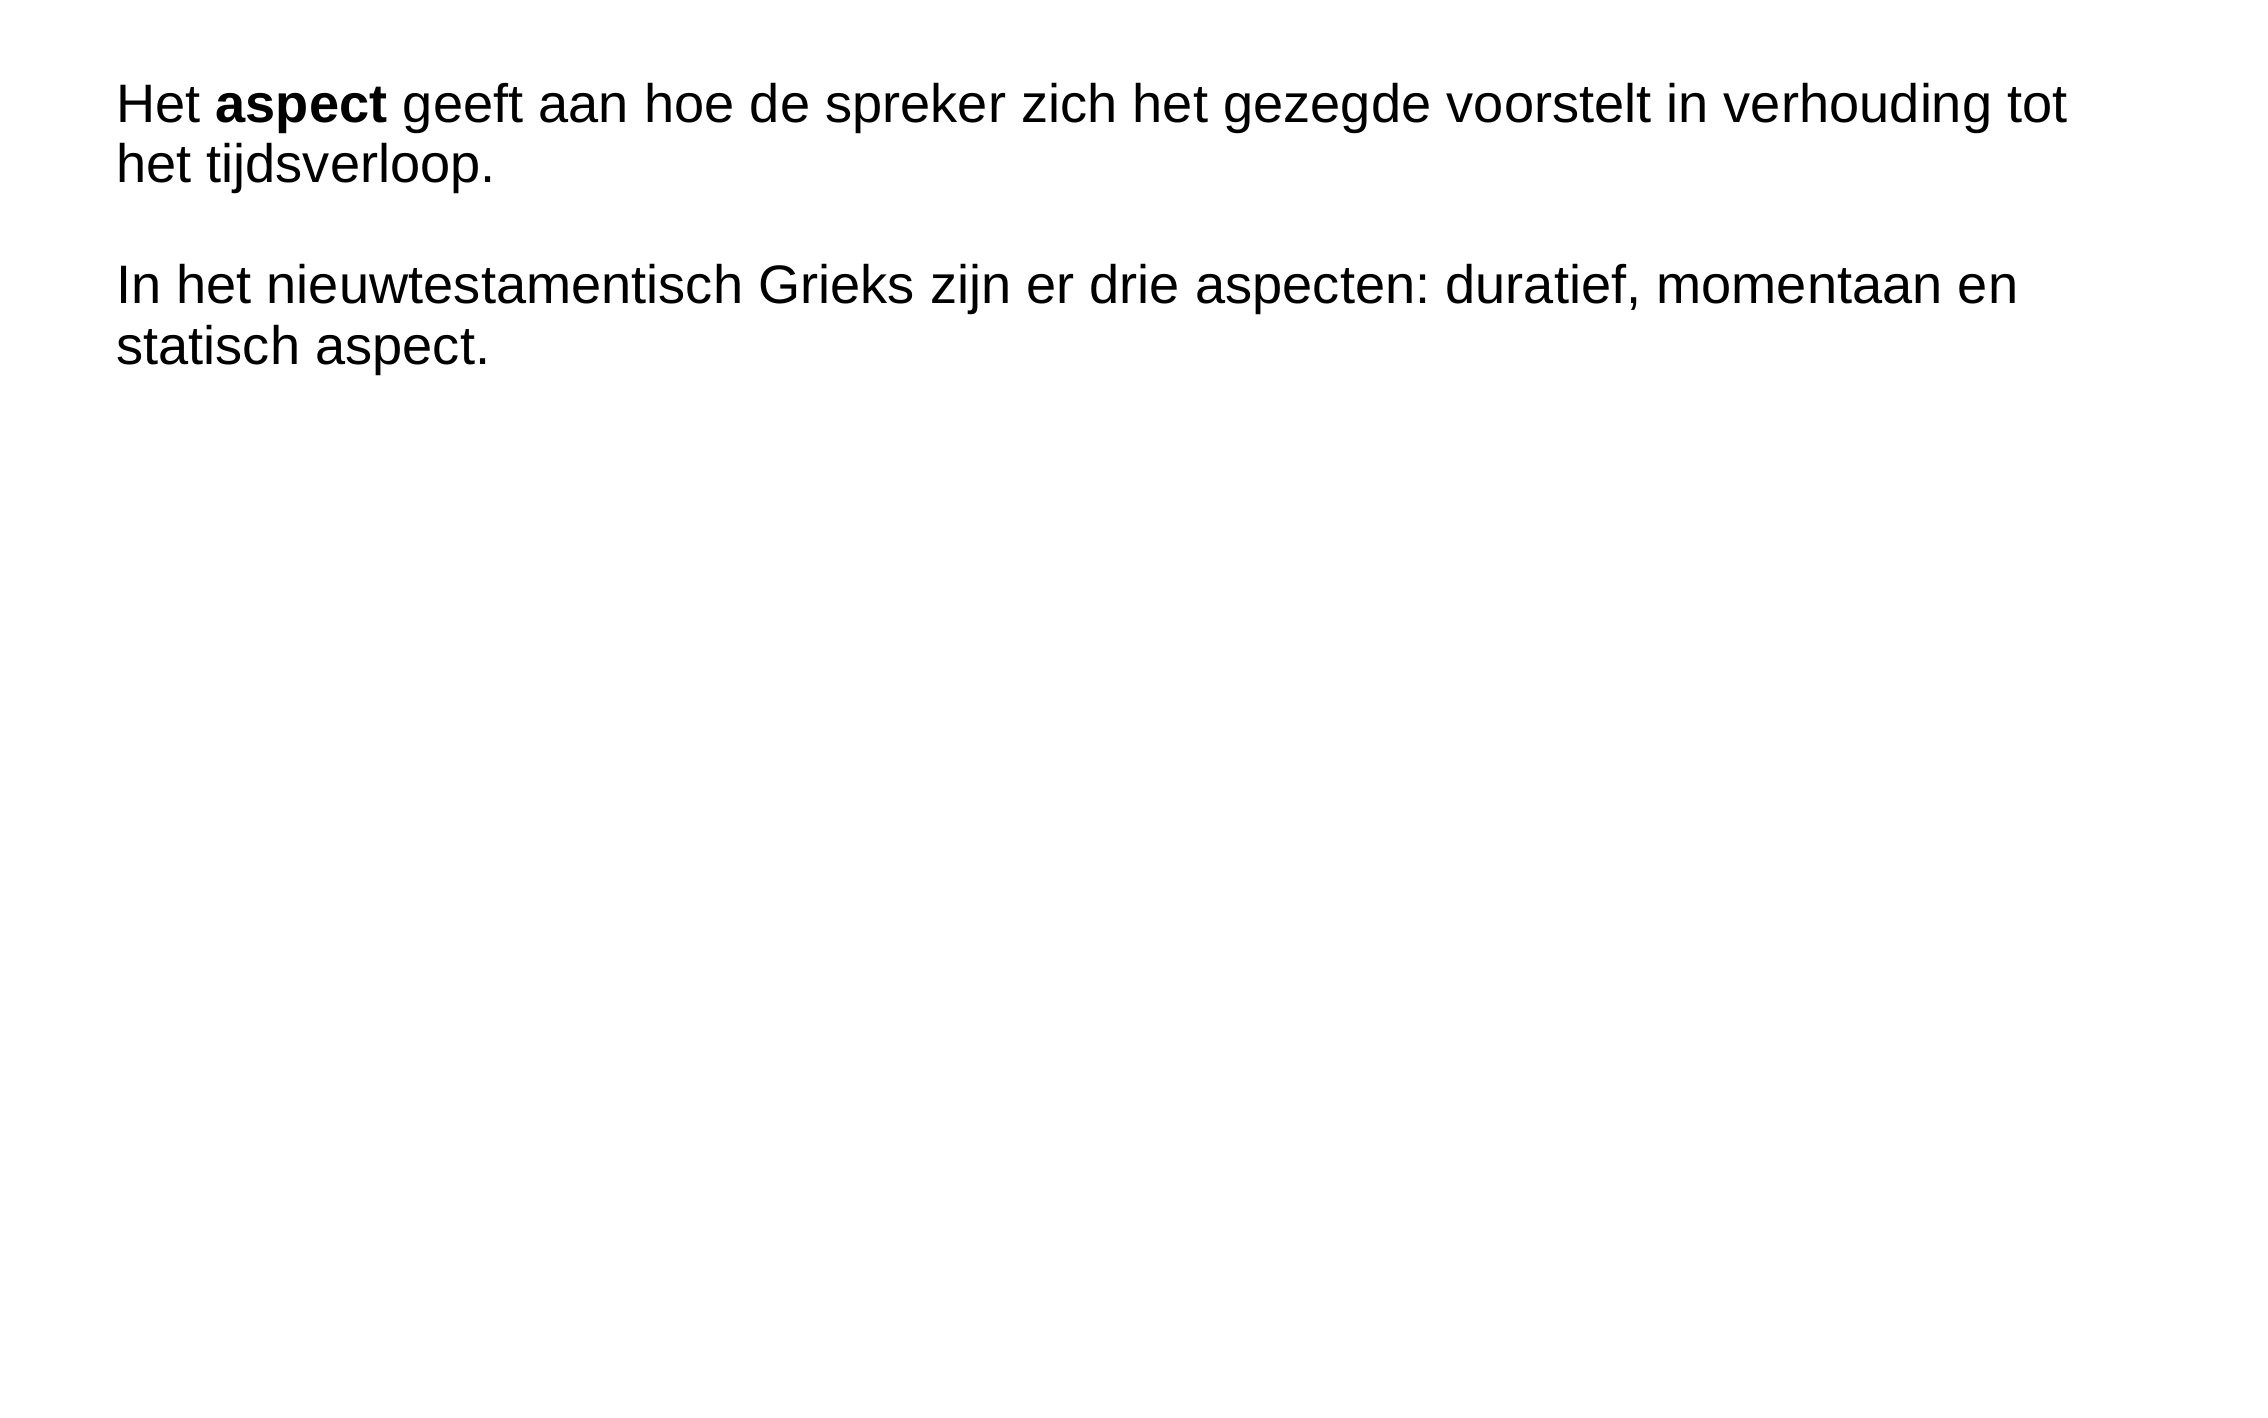

Het aspect geeft aan hoe de spreker zich het gezegde voorstelt in verhouding tot het tijdsverloop.
In het nieuwtestamentisch Grieks zijn er drie aspecten: duratief, momentaan en statisch aspect.